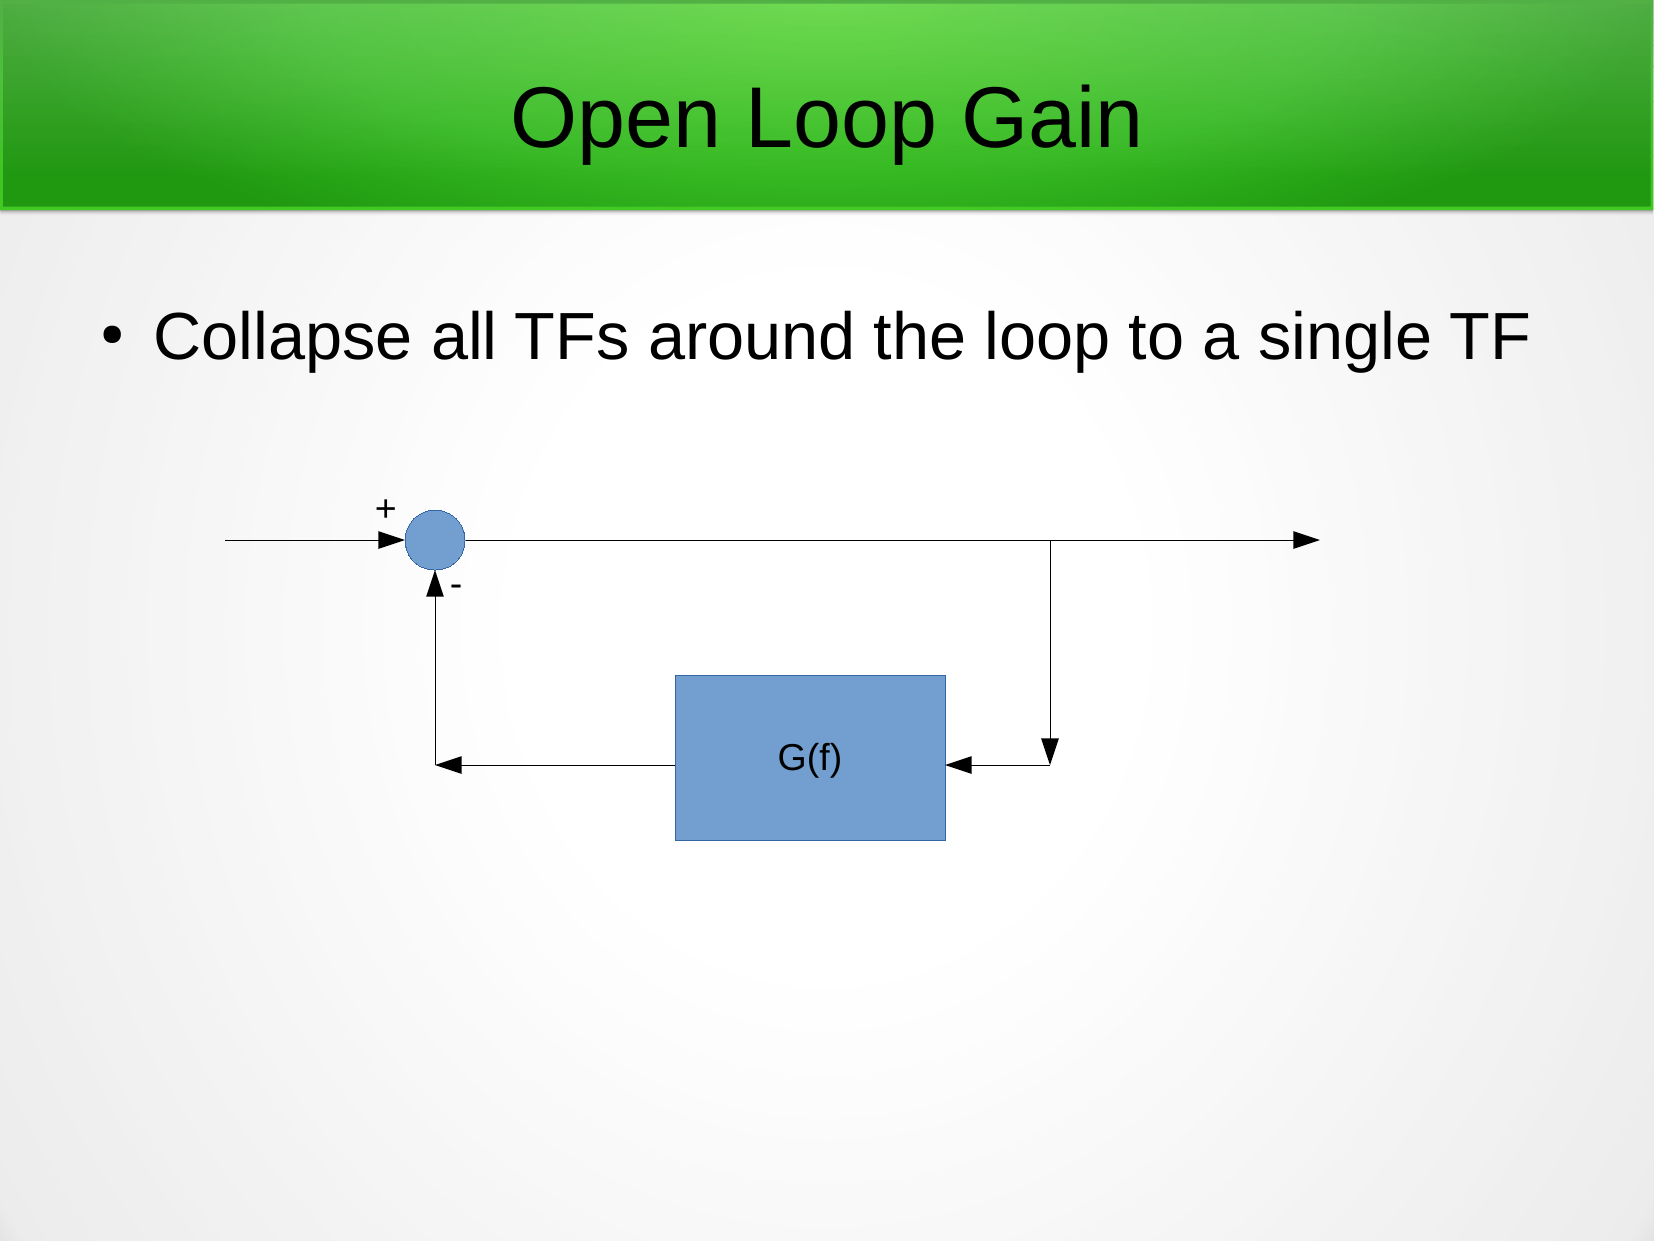

# Open Loop Gain
Collapse all TFs around the loop to a single TF
+
-
G(f)